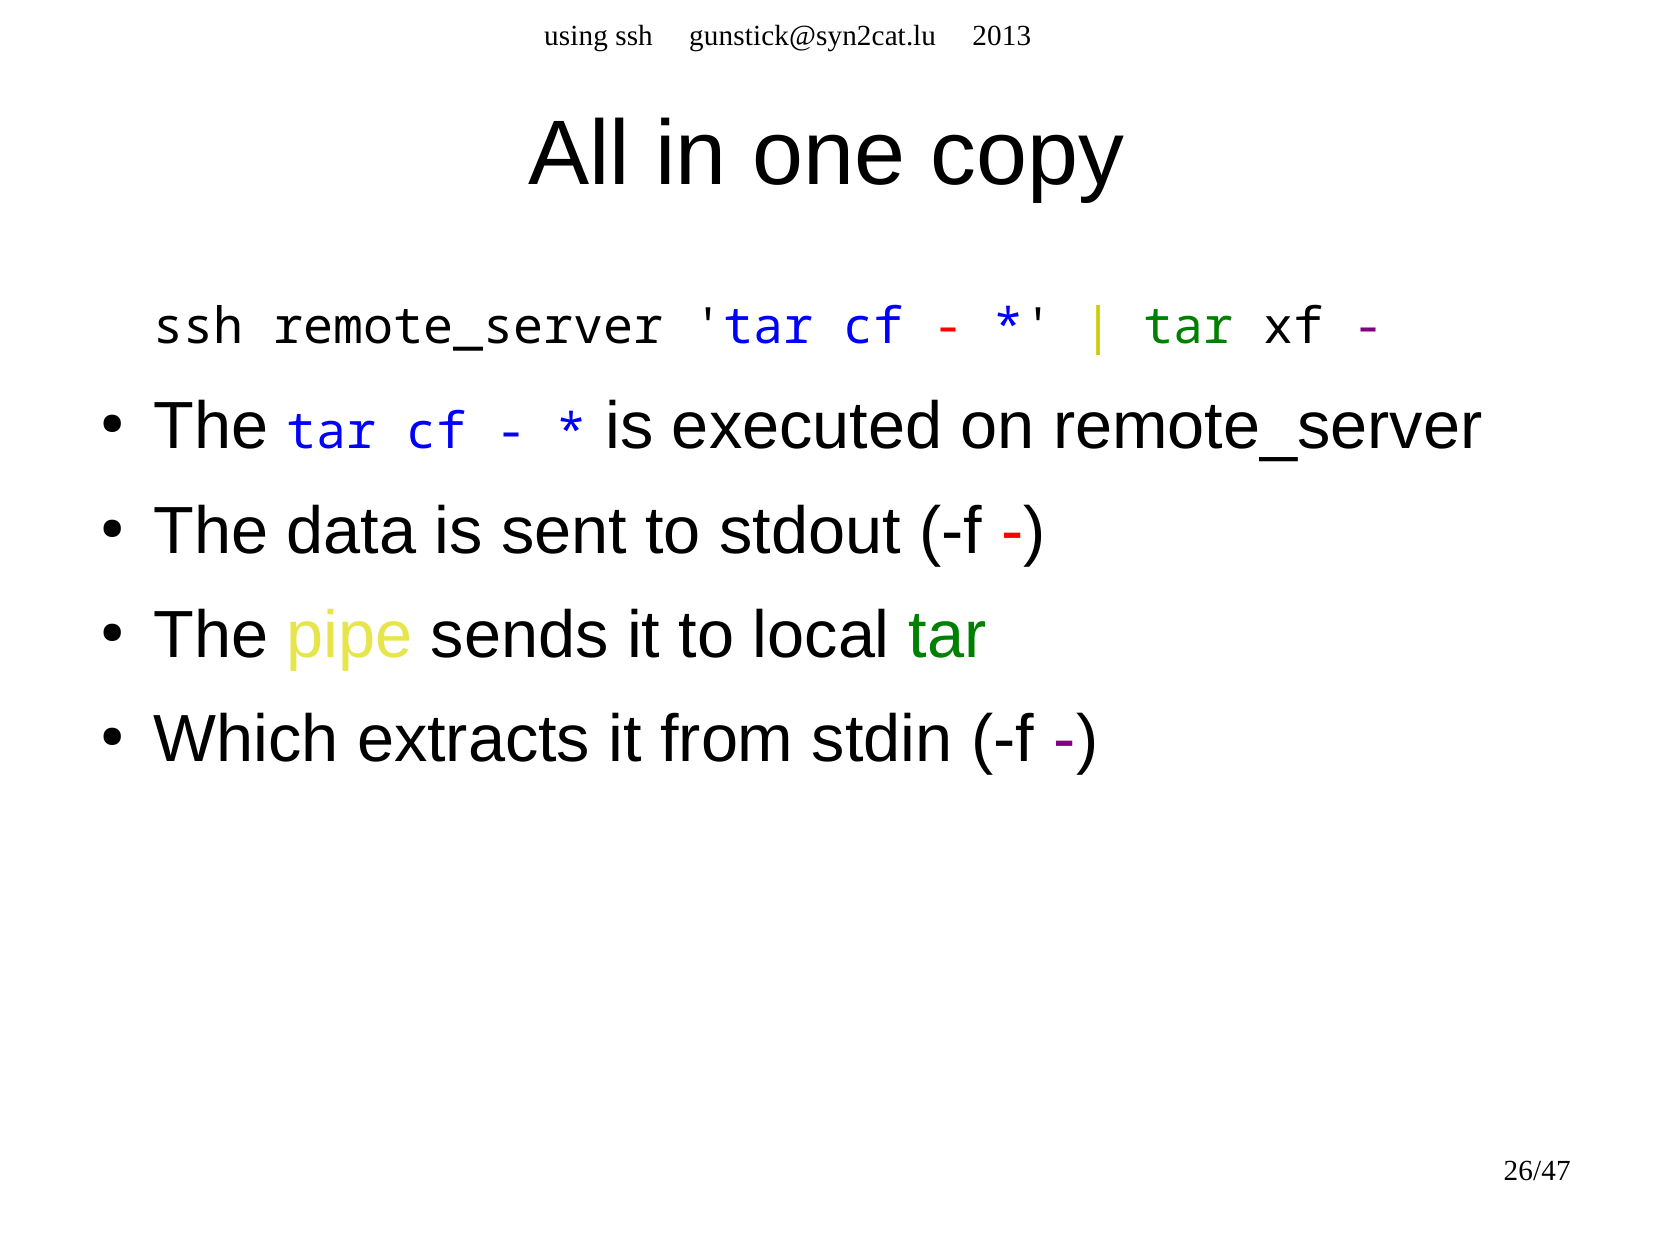

using ssh gunstick@syn2cat.lu 2013
# All in one copy
ssh remote_server 'tar cf - *' | tar xf -
The tar cf - * is executed on remote_server
The data is sent to stdout (-f -)
The pipe sends it to local tar
Which extracts it from stdin (-f -)
26